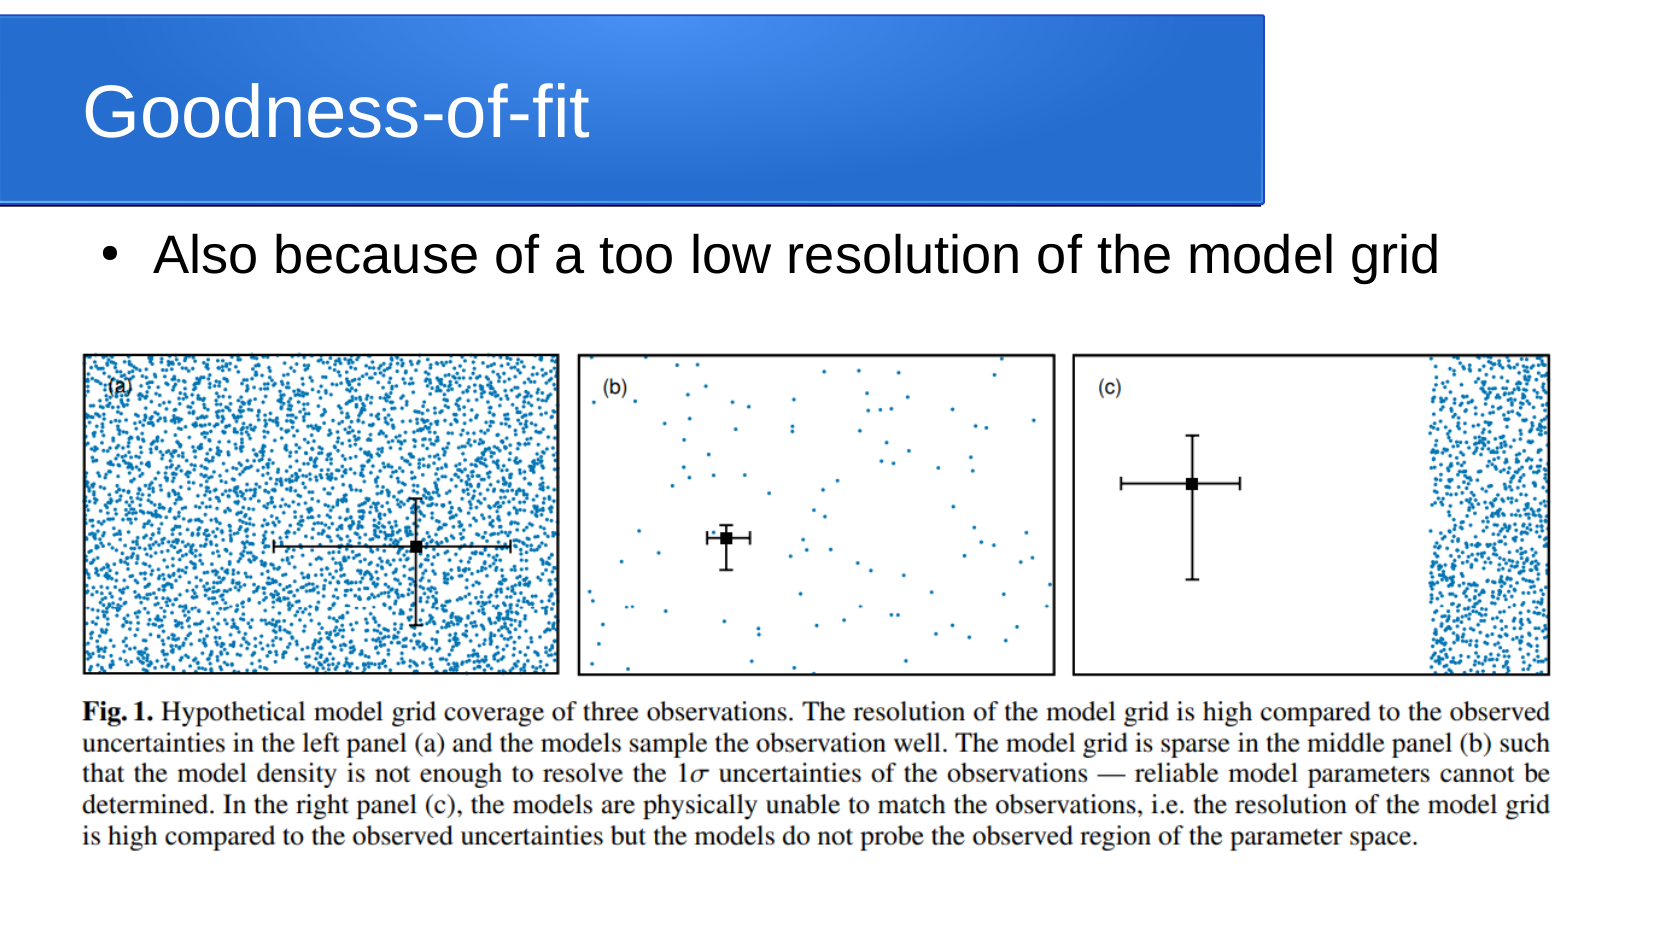

# Goodness-of-fit
Also because of a too low resolution of the model grid